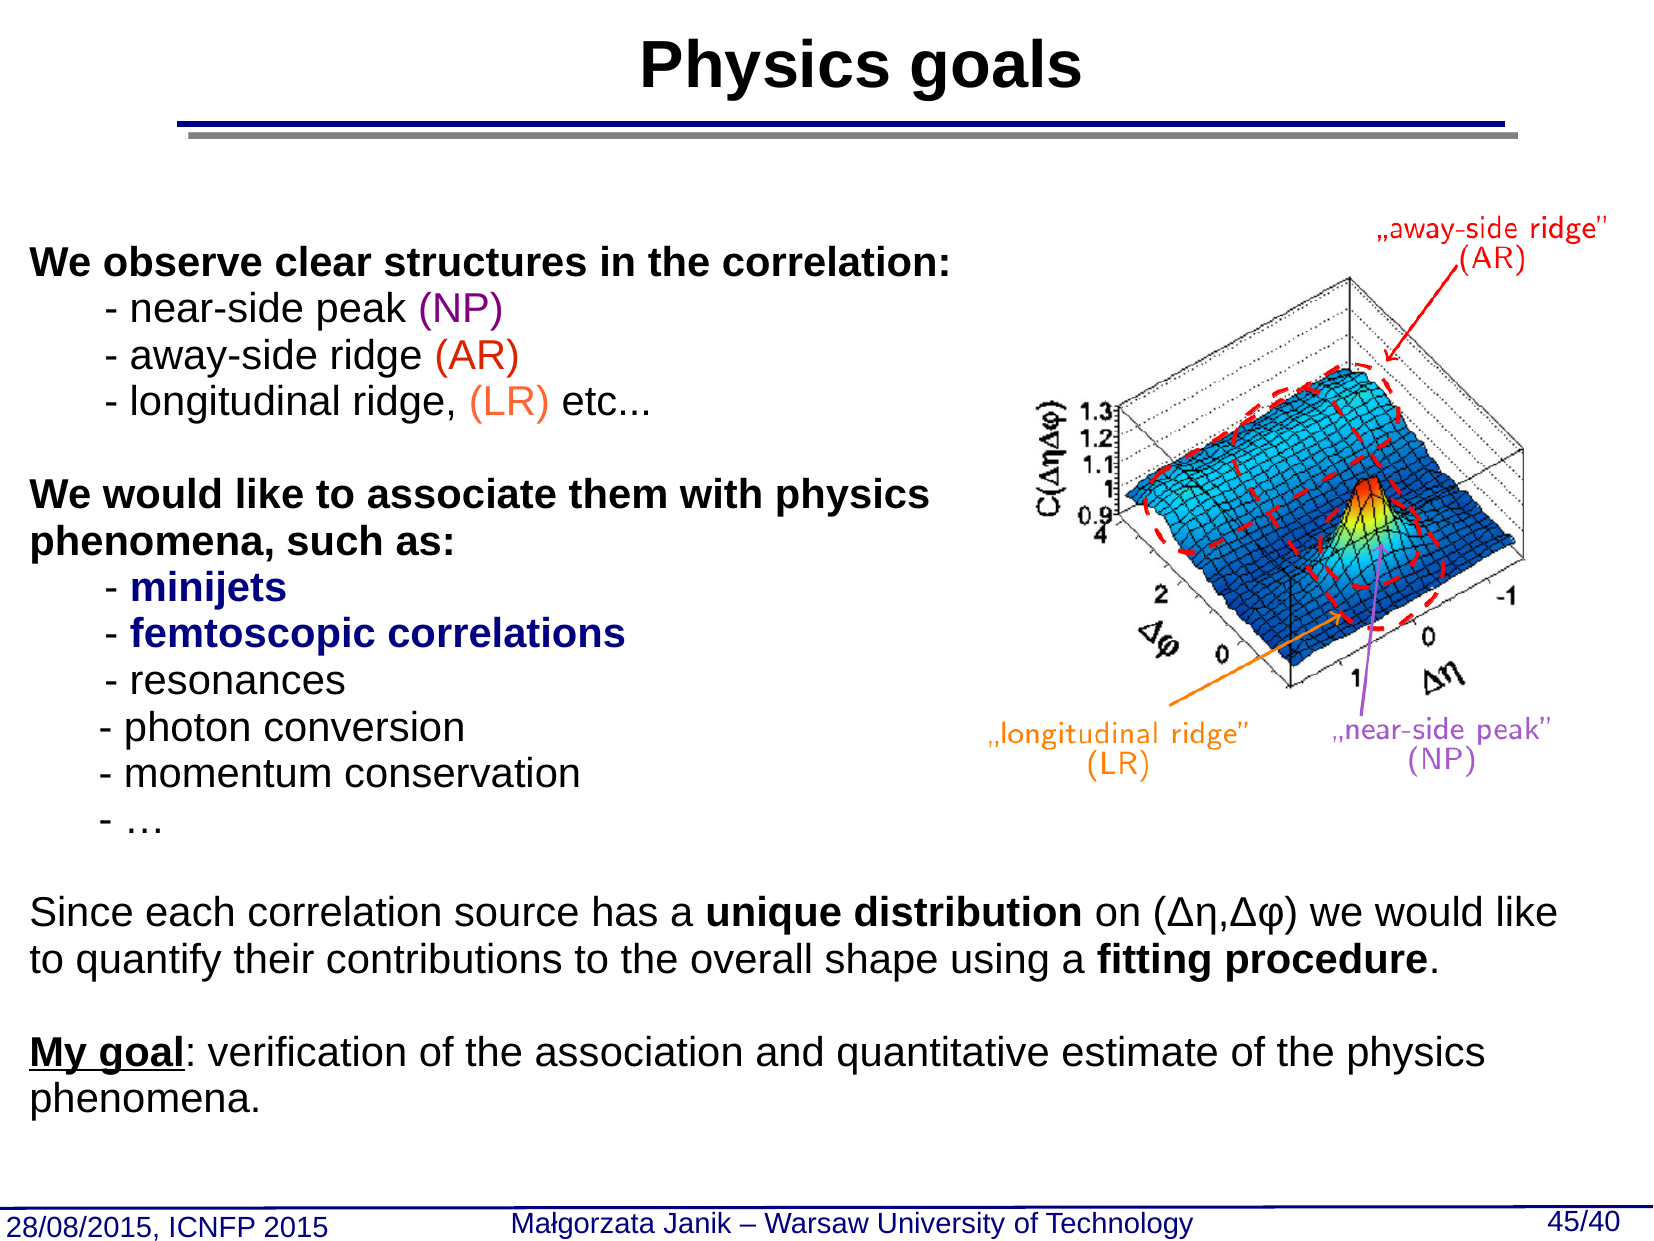

# Physics goals
We observe clear structures in the correlation:
	- near-side peak (NP)
	- away-side ridge (AR)
	- longitudinal ridge, (LR) etc...
We would like to associate them with physics
phenomena, such as:
	- minijets
	- femtoscopic correlations
	- resonances
 - photon conversion
 - momentum conservation
 - …
Since each correlation source has a unique distribution on (Δη,Δφ) we would like to quantify their contributions to the overall shape using a fitting procedure.
My goal: verification of the association and quantitative estimate of the physics phenomena.